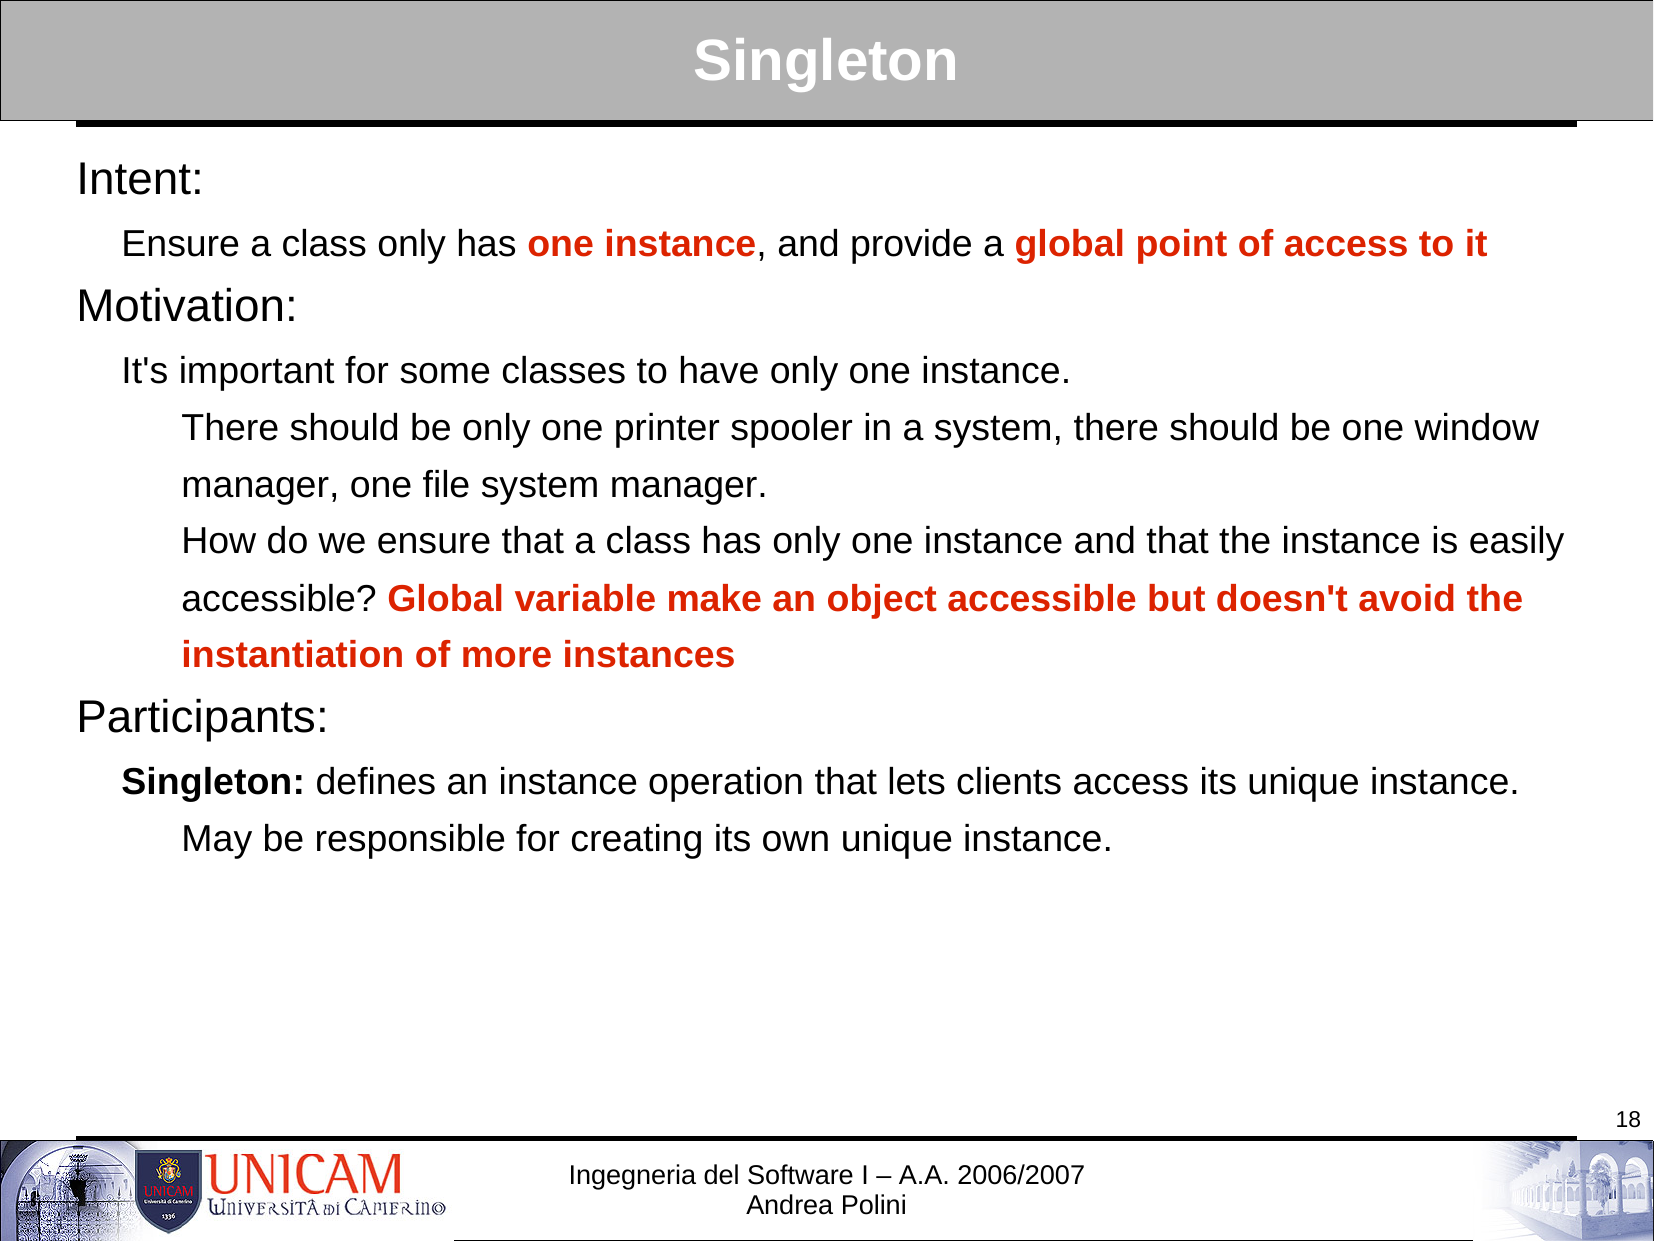

# Singleton
Intent:
Ensure a class only has one instance, and provide a global point of access to it
Motivation:
It's important for some classes to have only one instance.
There should be only one printer spooler in a system, there should be one window manager, one file system manager.
How do we ensure that a class has only one instance and that the instance is easily accessible? Global variable make an object accessible but doesn't avoid the instantiation of more instances
Participants:
Singleton: defines an instance operation that lets clients access its unique instance. May be responsible for creating its own unique instance.
18